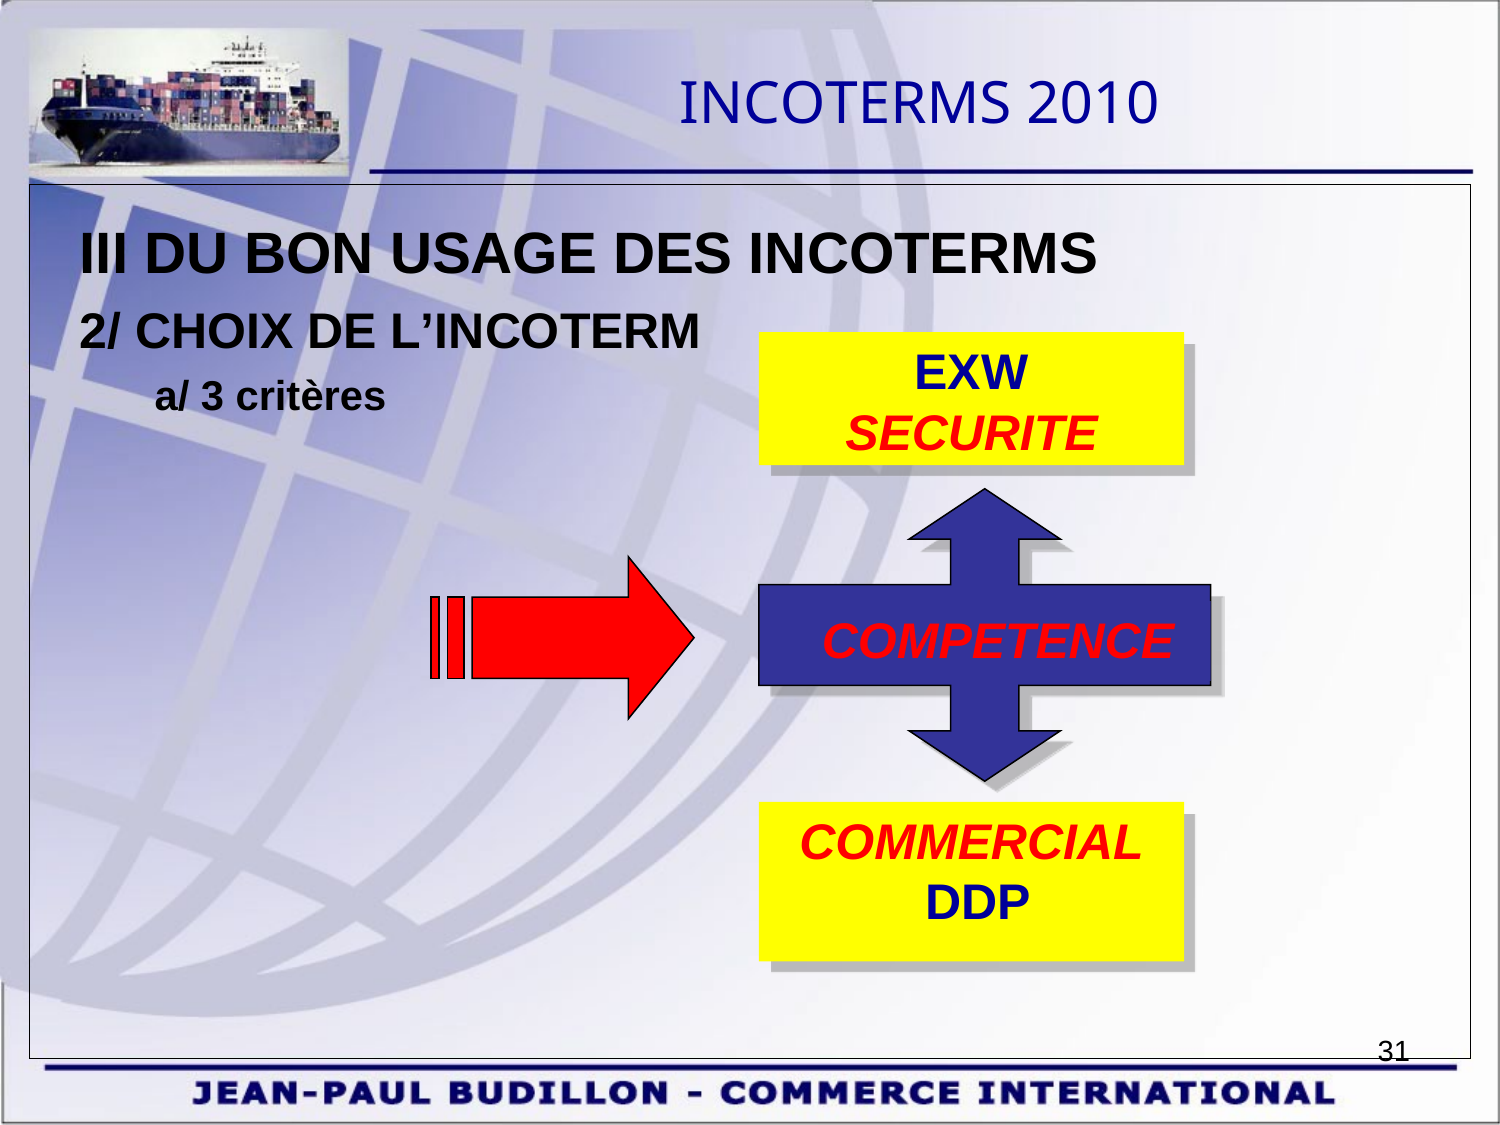

# INCOTERMS 2010
III DU BON USAGE DES INCOTERMS
2/ CHOIX DE L’INCOTERM
a/ 3 critères
EXW
SECURITE
COMPETENCE
COMMERCIAL
 DDP
31